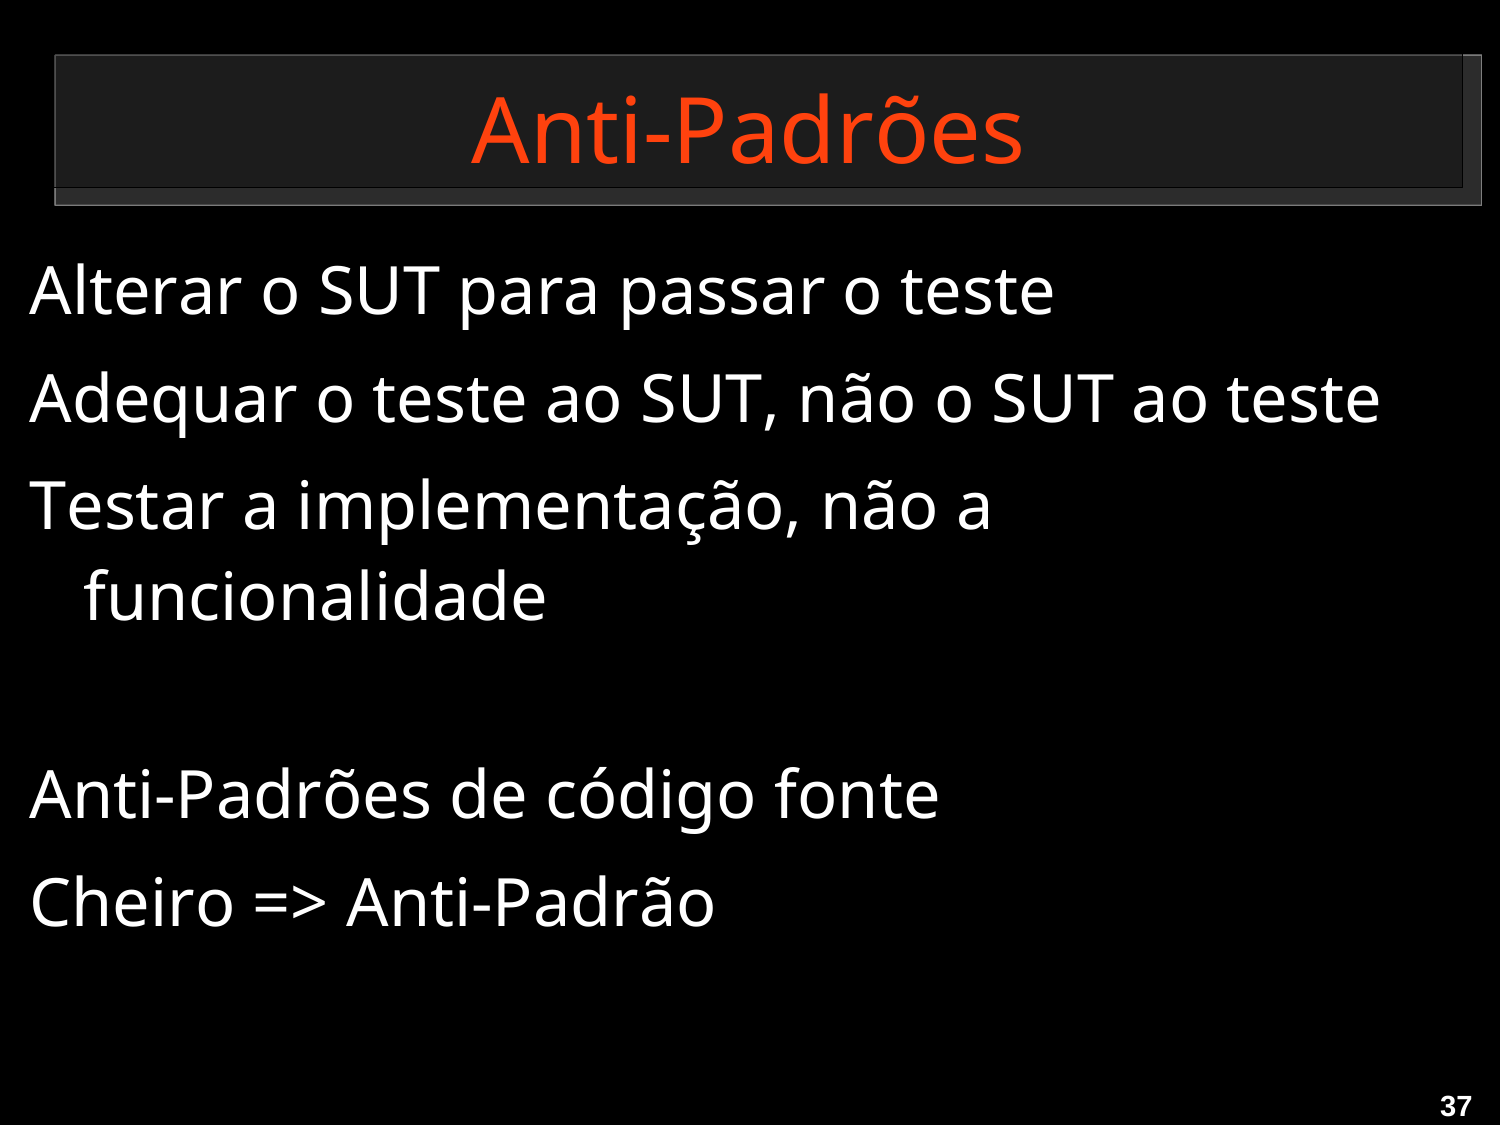

# Anti-Padrões
Alterar o SUT para passar o teste
Adequar o teste ao SUT, não o SUT ao teste
Testar a implementação, não a funcionalidade
Anti-Padrões de código fonte
Cheiro => Anti-Padrão
37